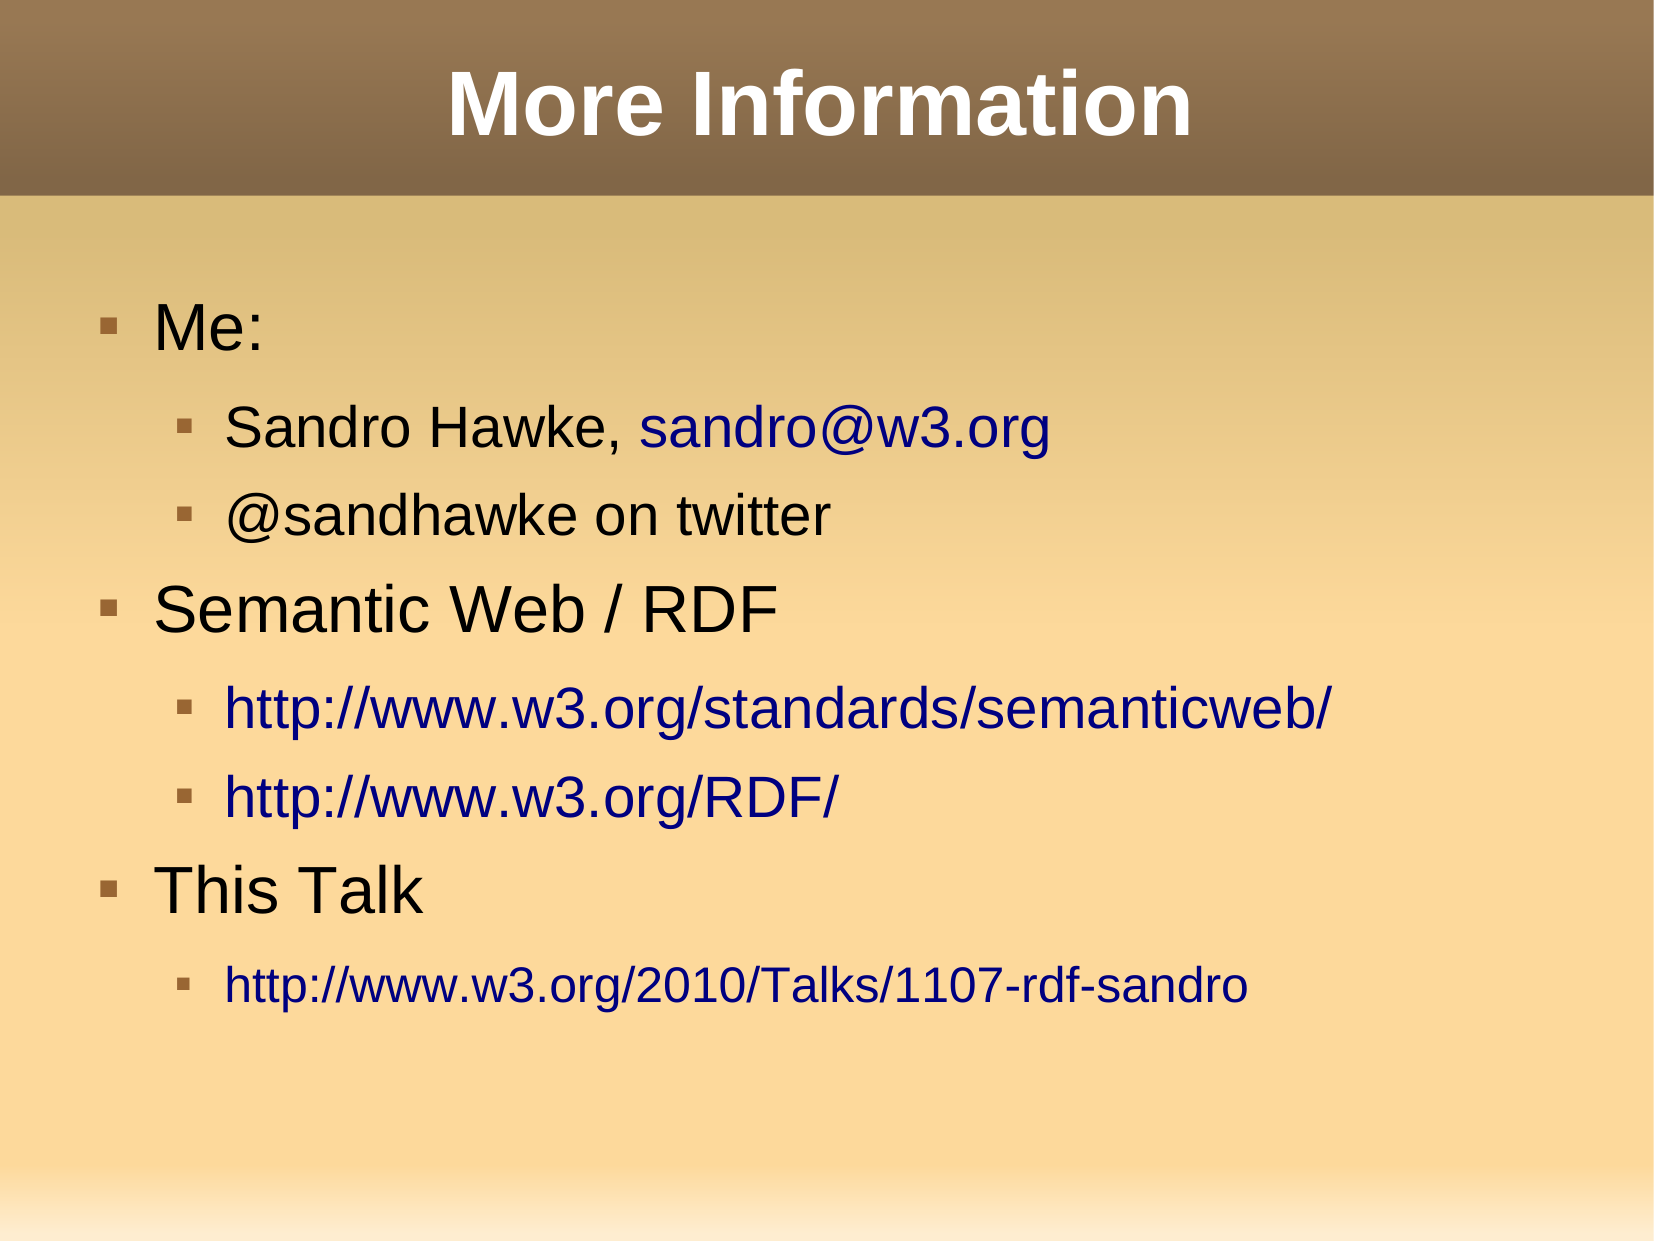

# More Information
Me:
Sandro Hawke, sandro@w3.org
@sandhawke on twitter
Semantic Web / RDF
http://www.w3.org/standards/semanticweb/
http://www.w3.org/RDF/
This Talk
http://www.w3.org/2010/Talks/1107-rdf-sandro